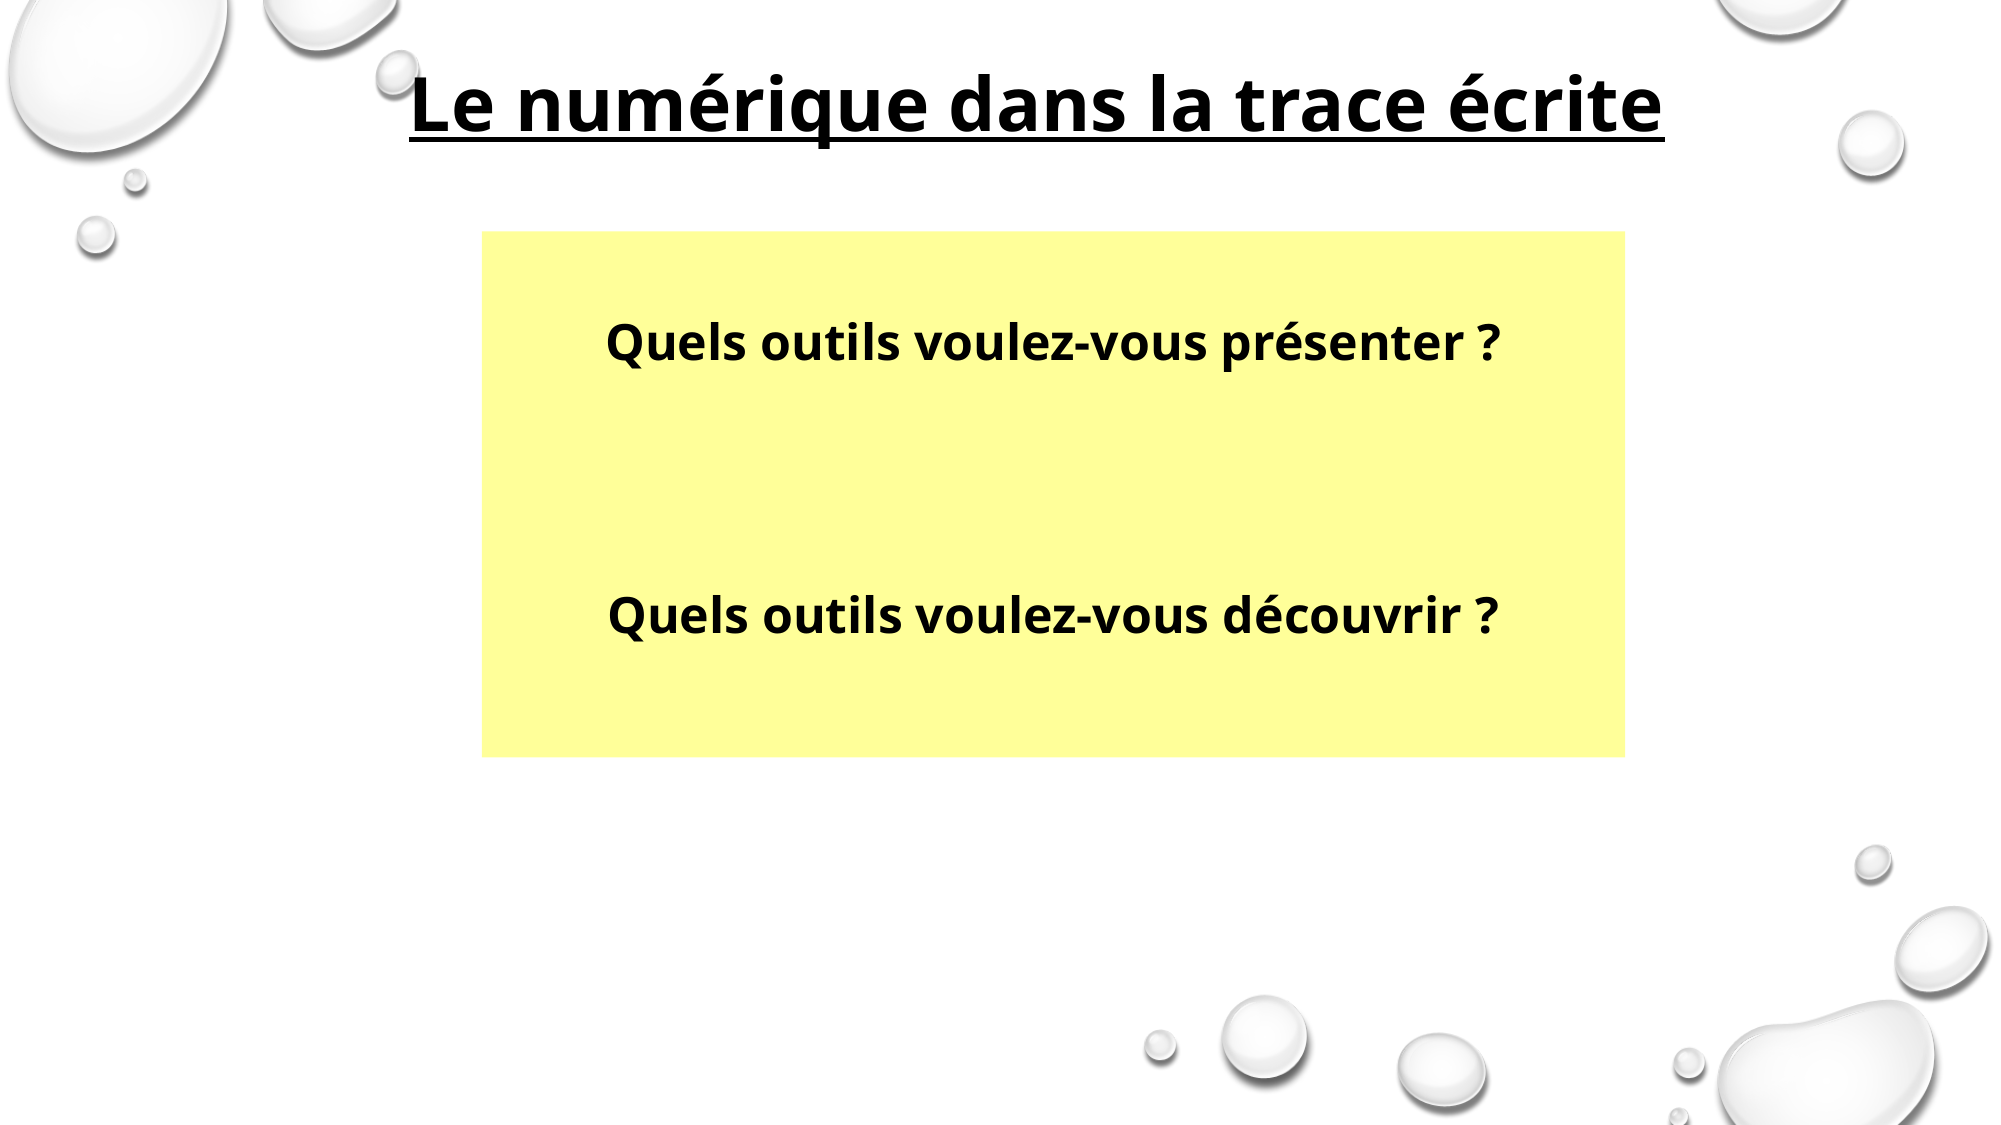

Le numérique dans la trace écrite
Quels outils voulez-vous présenter ?
Quels outils voulez-vous découvrir ?